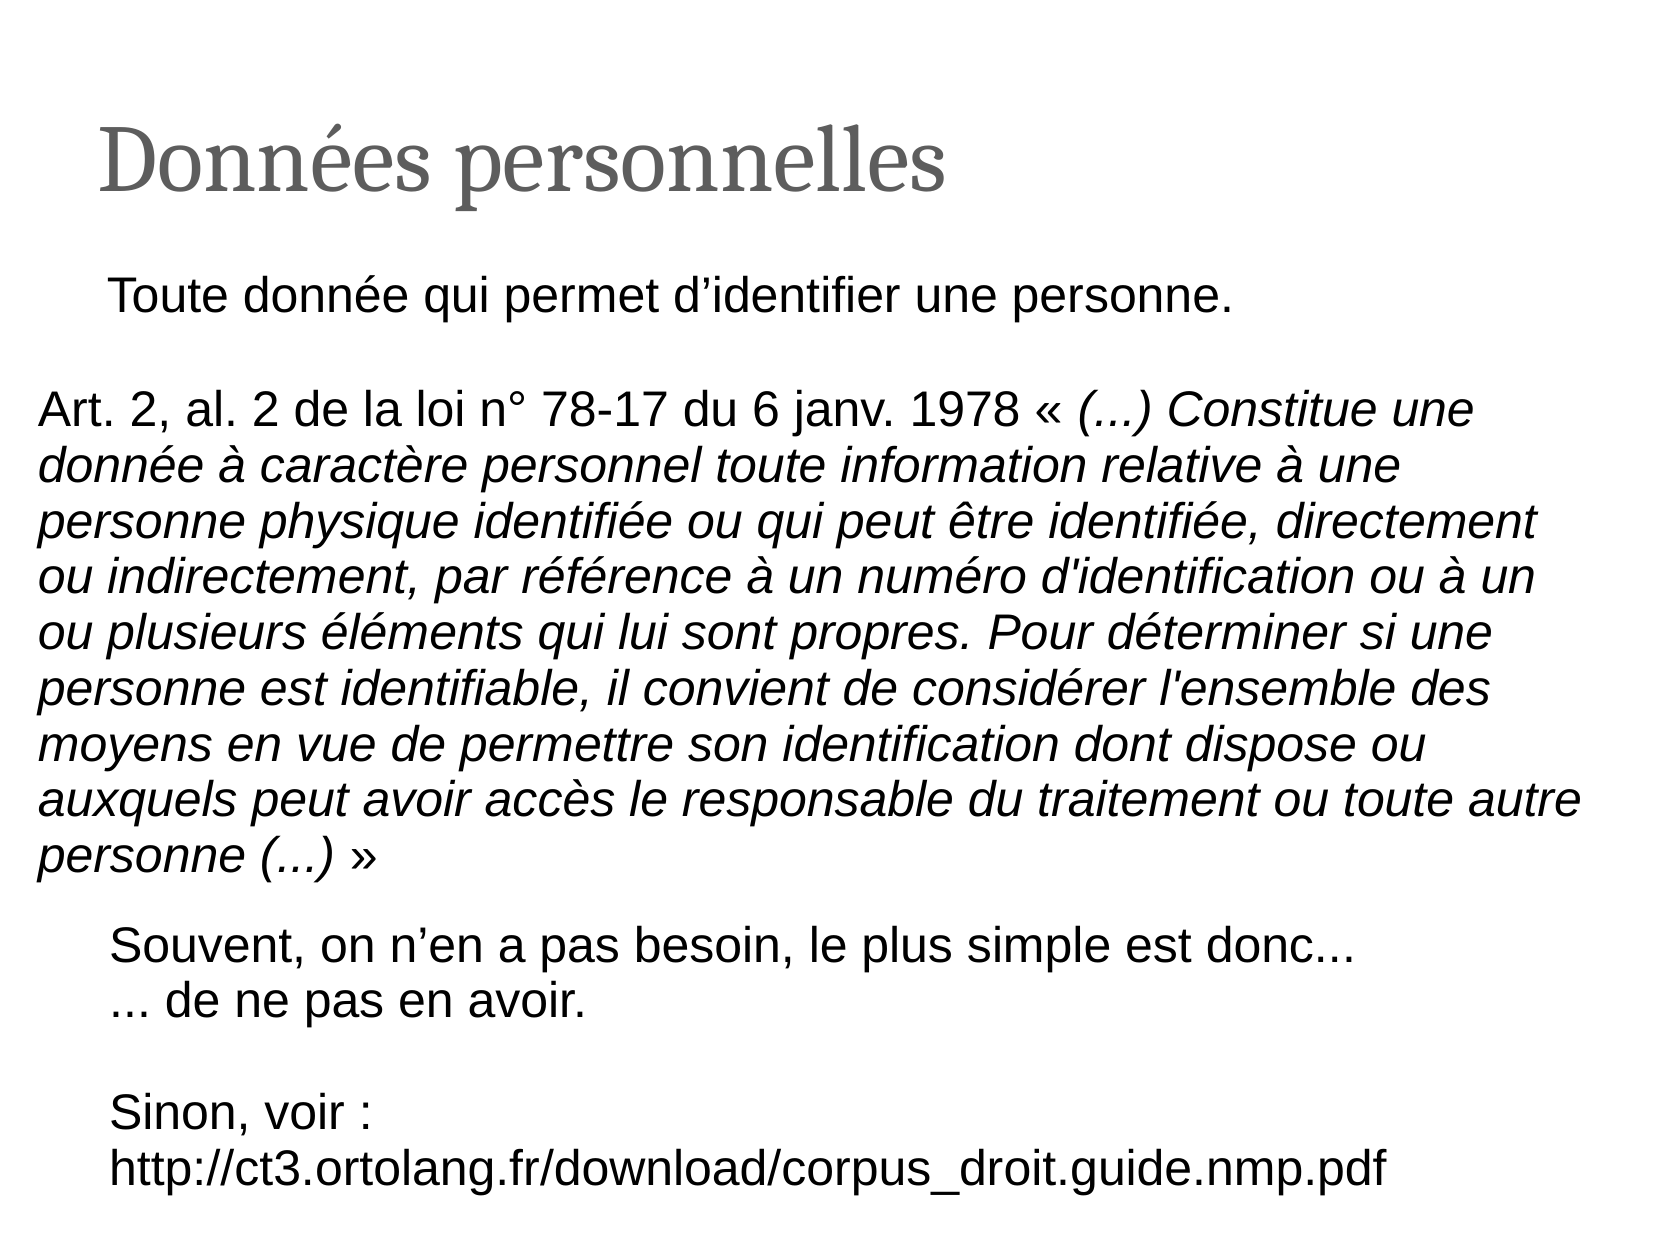

# Données personnelles
Toute donnée qui permet d’identifier une personne.
Art. 2, al. 2 de la loi n° 78-17 du 6 janv. 1978 « (...) Constitue une donnée à caractère personnel toute information relative à une personne physique identifiée ou qui peut être identifiée, directement ou indirectement, par référence à un numéro d'identification ou à un ou plusieurs éléments qui lui sont propres. Pour déterminer si une personne est identifiable, il convient de considérer l'ensemble des moyens en vue de permettre son identification dont dispose ou auxquels peut avoir accès le responsable du traitement ou toute autre personne (...) »
Souvent, on n’en a pas besoin, le plus simple est donc...
... de ne pas en avoir.
Sinon, voir : http://ct3.ortolang.fr/download/corpus_droit.guide.nmp.pdf